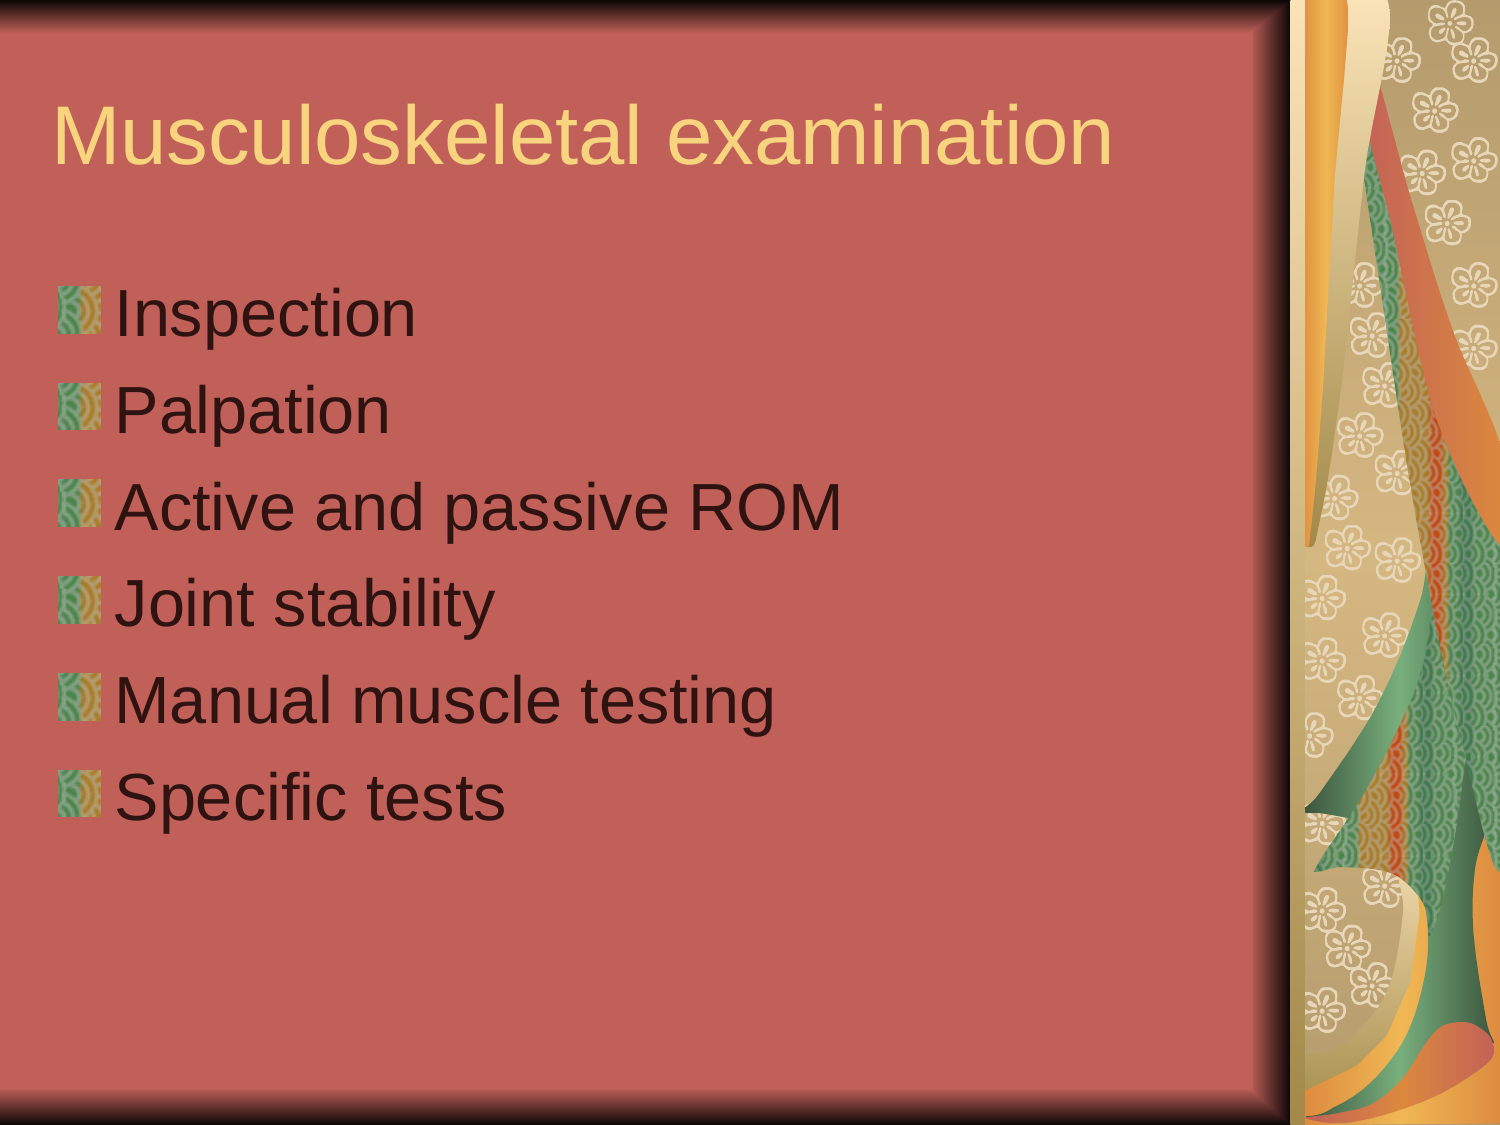

# Musculoskeletal examination
Inspection
Palpation
Active and passive ROM
Joint stability
Manual muscle testing
Specific tests